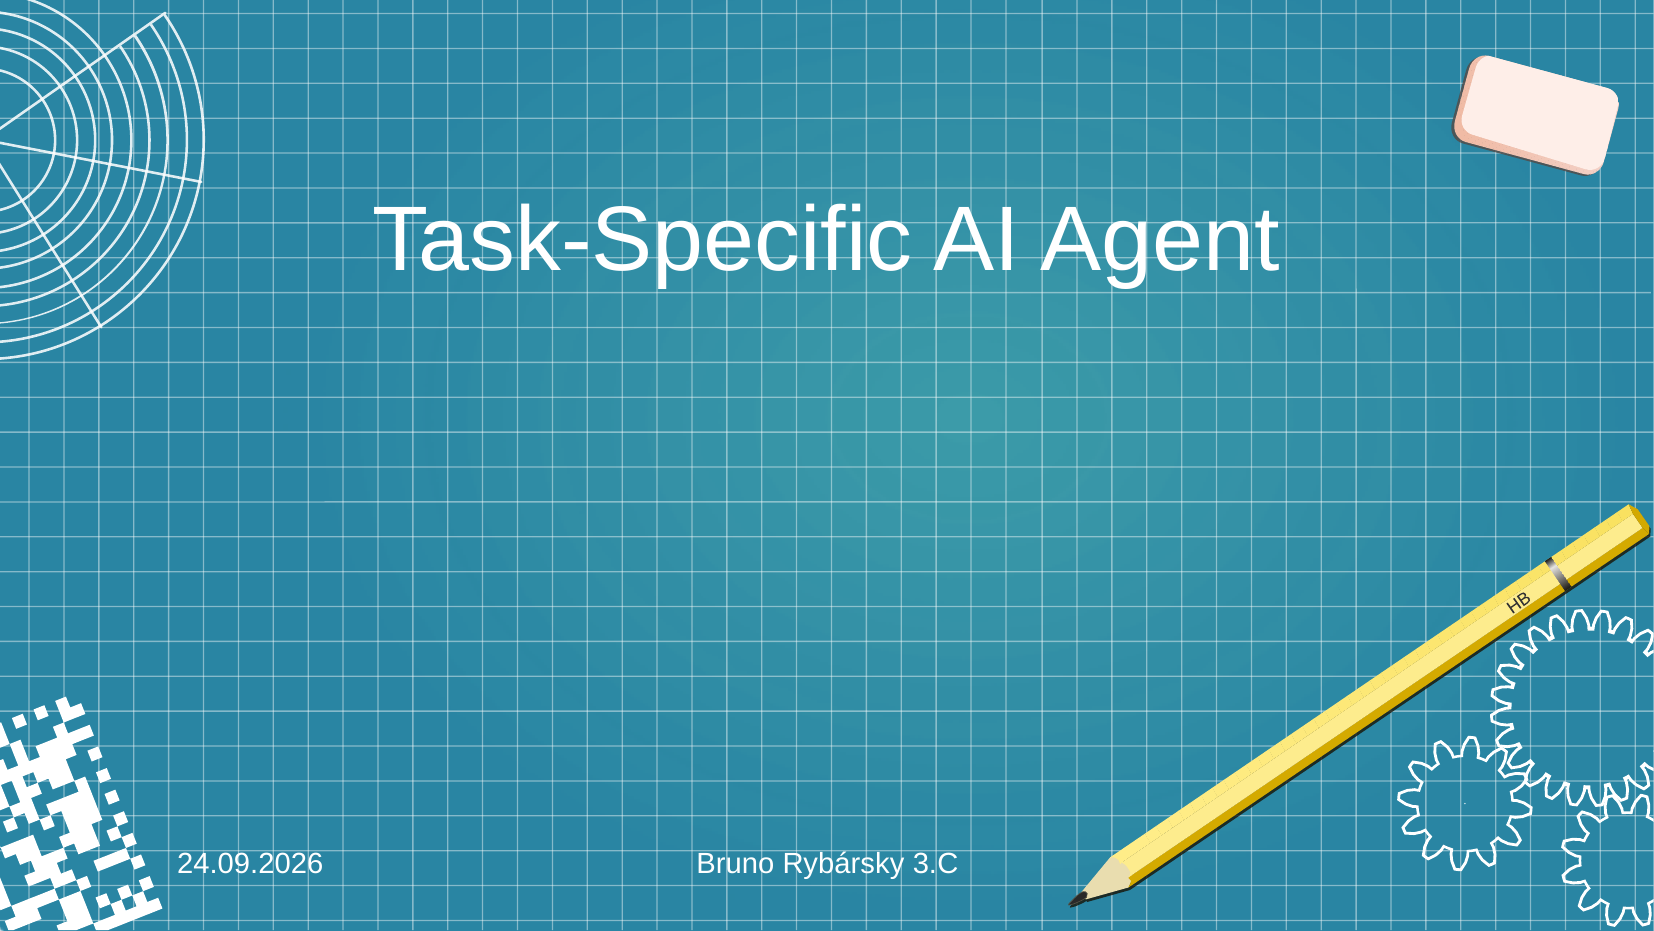

# Task-Specific AI Agent
Bruno Rybársky 3.C